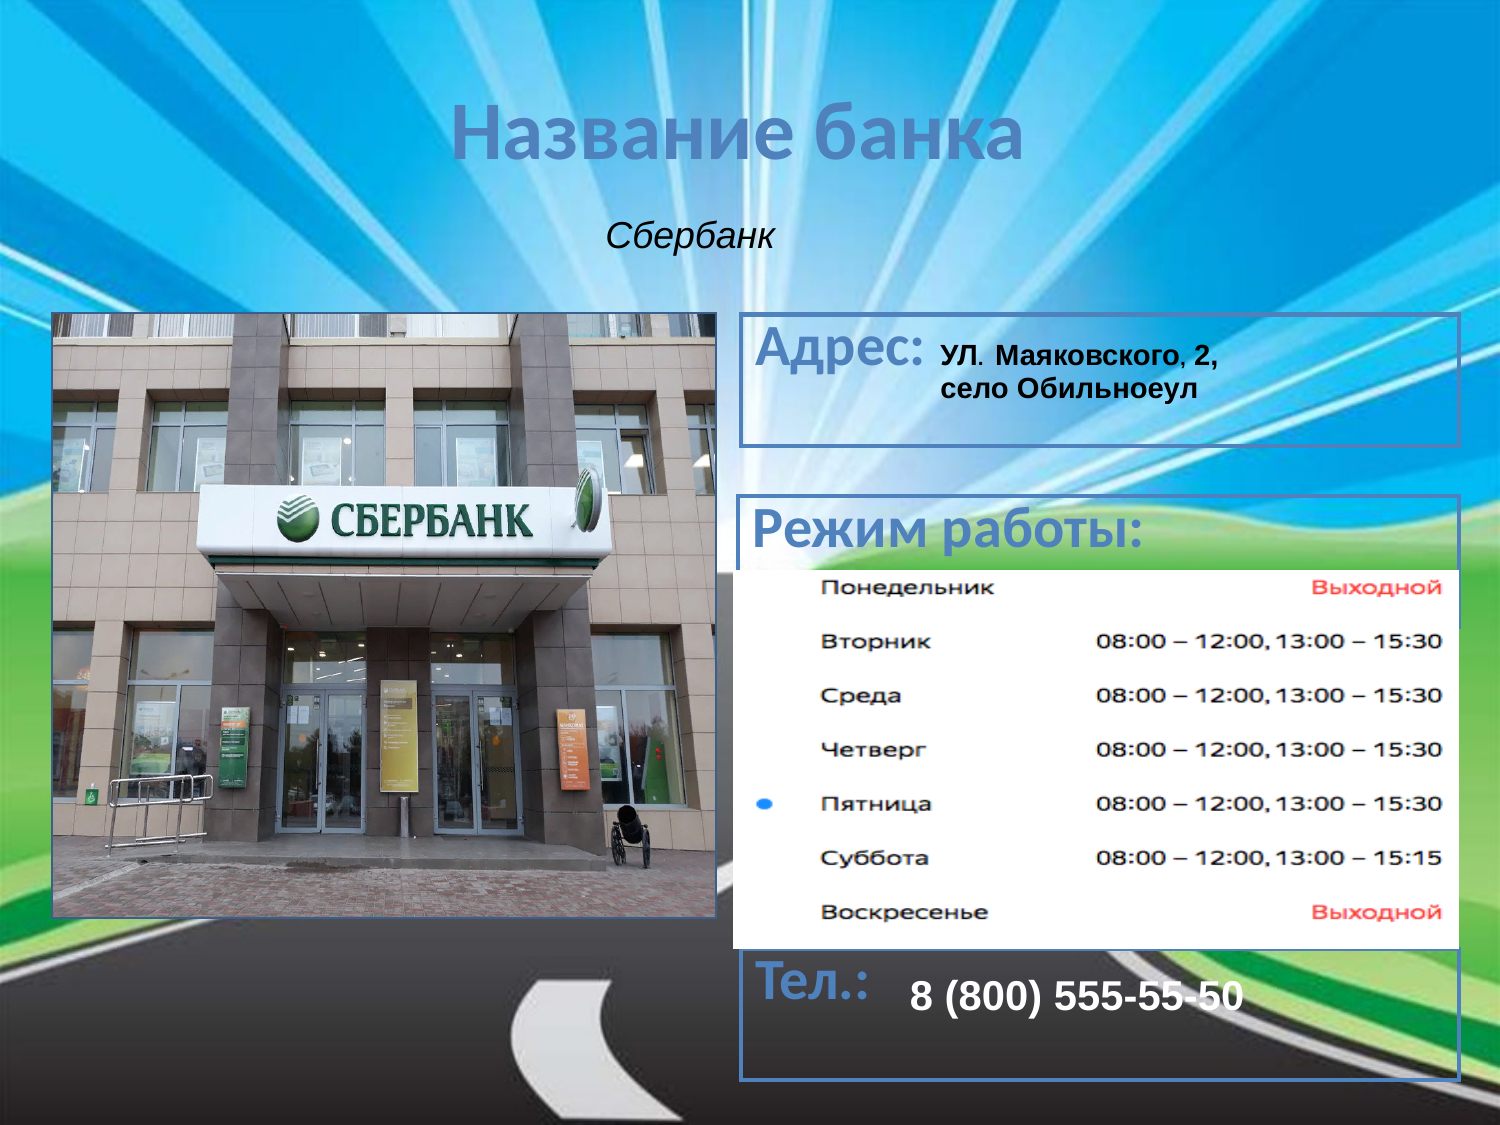

Название банка
Сбербанк
Адрес:
УЛ. Маяковского, 2, село Обильноеул
Режим работы:
Фото банка
Тел.:
8 (800) 555-55-50